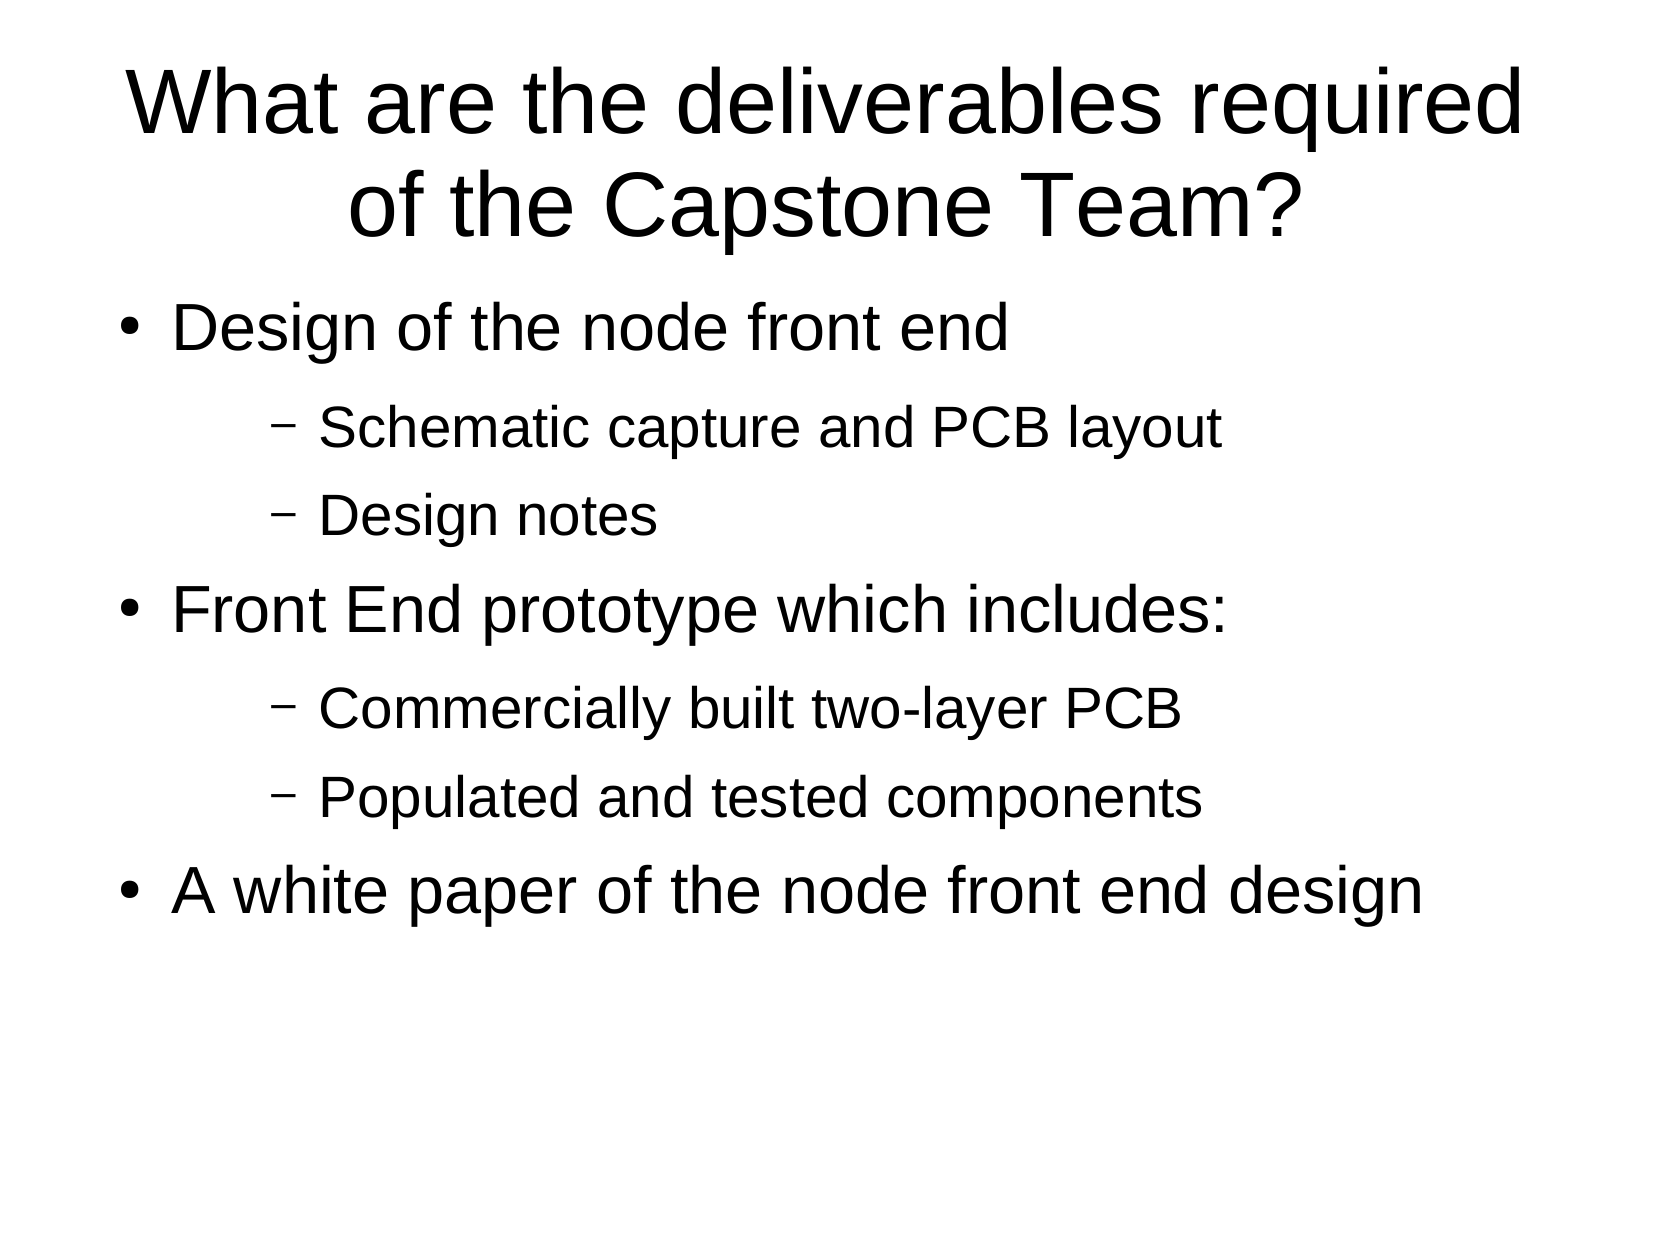

# What are the deliverables required of the Capstone Team?
Design of the node front end
Schematic capture and PCB layout
Design notes
Front End prototype which includes:
Commercially built two-layer PCB
Populated and tested components
A white paper of the node front end design